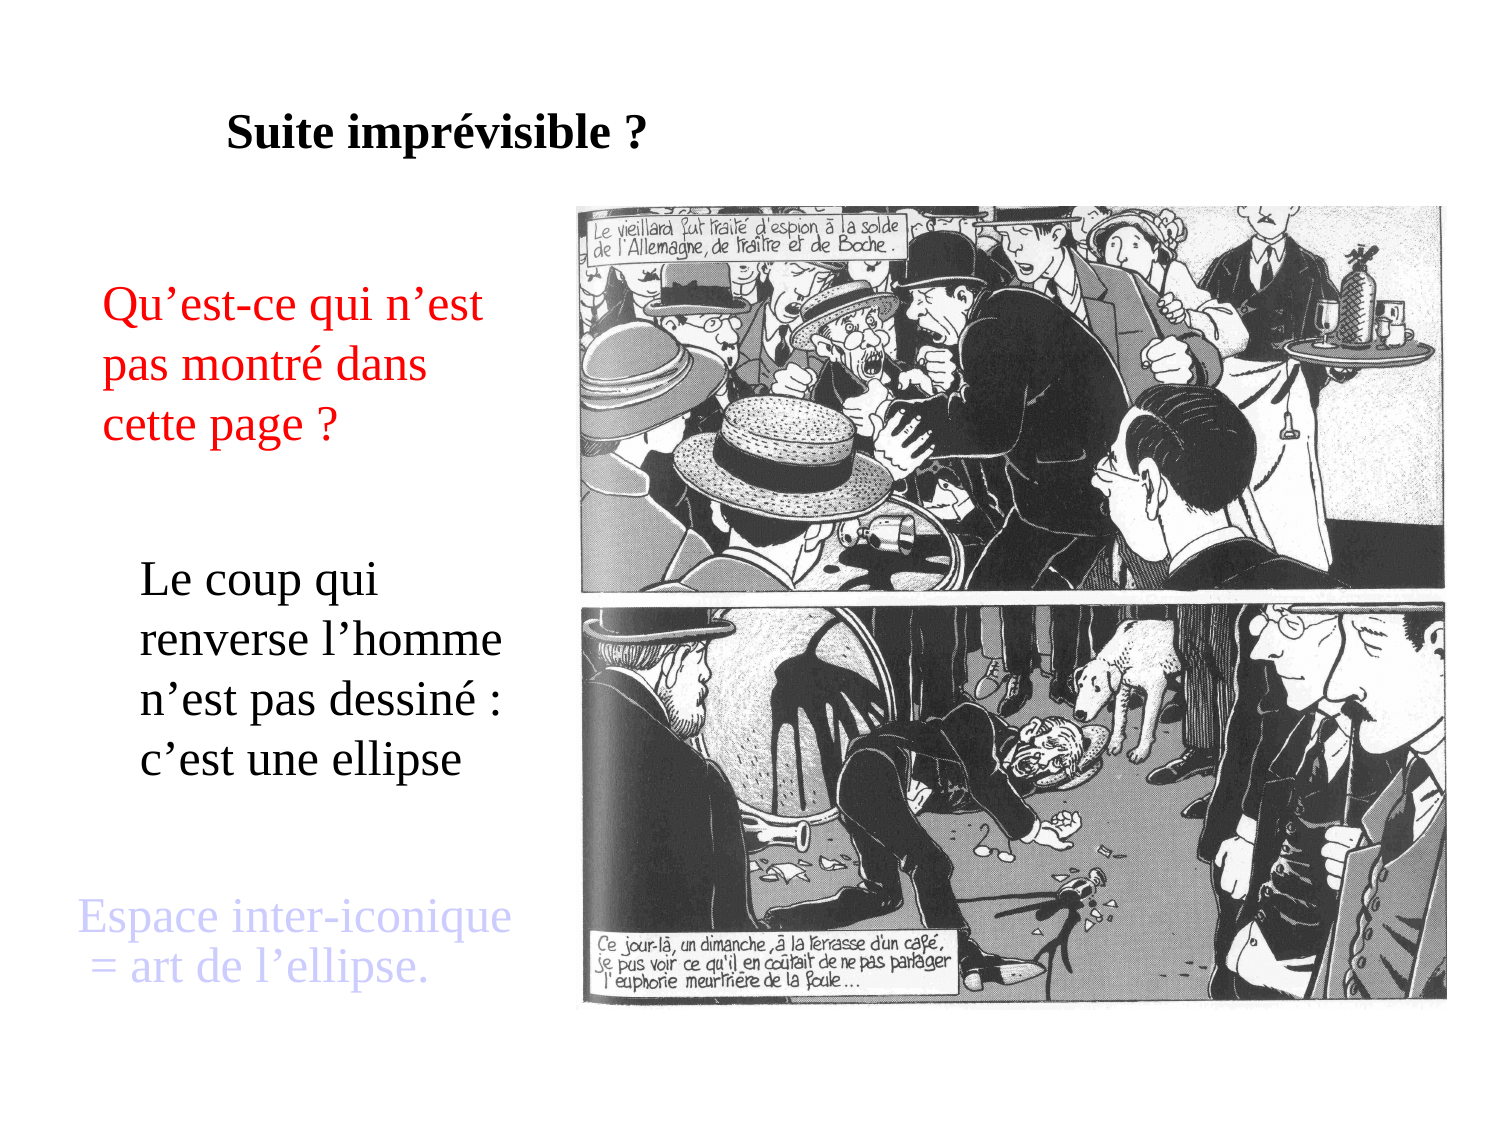

# Suite imprévisible ?
Qu’est-ce qui n’est pas montré dans cette page ?
Le coup qui renverse l’homme n’est pas dessiné : c’est une ellipse
Espace inter-iconique = art de l’ellipse.